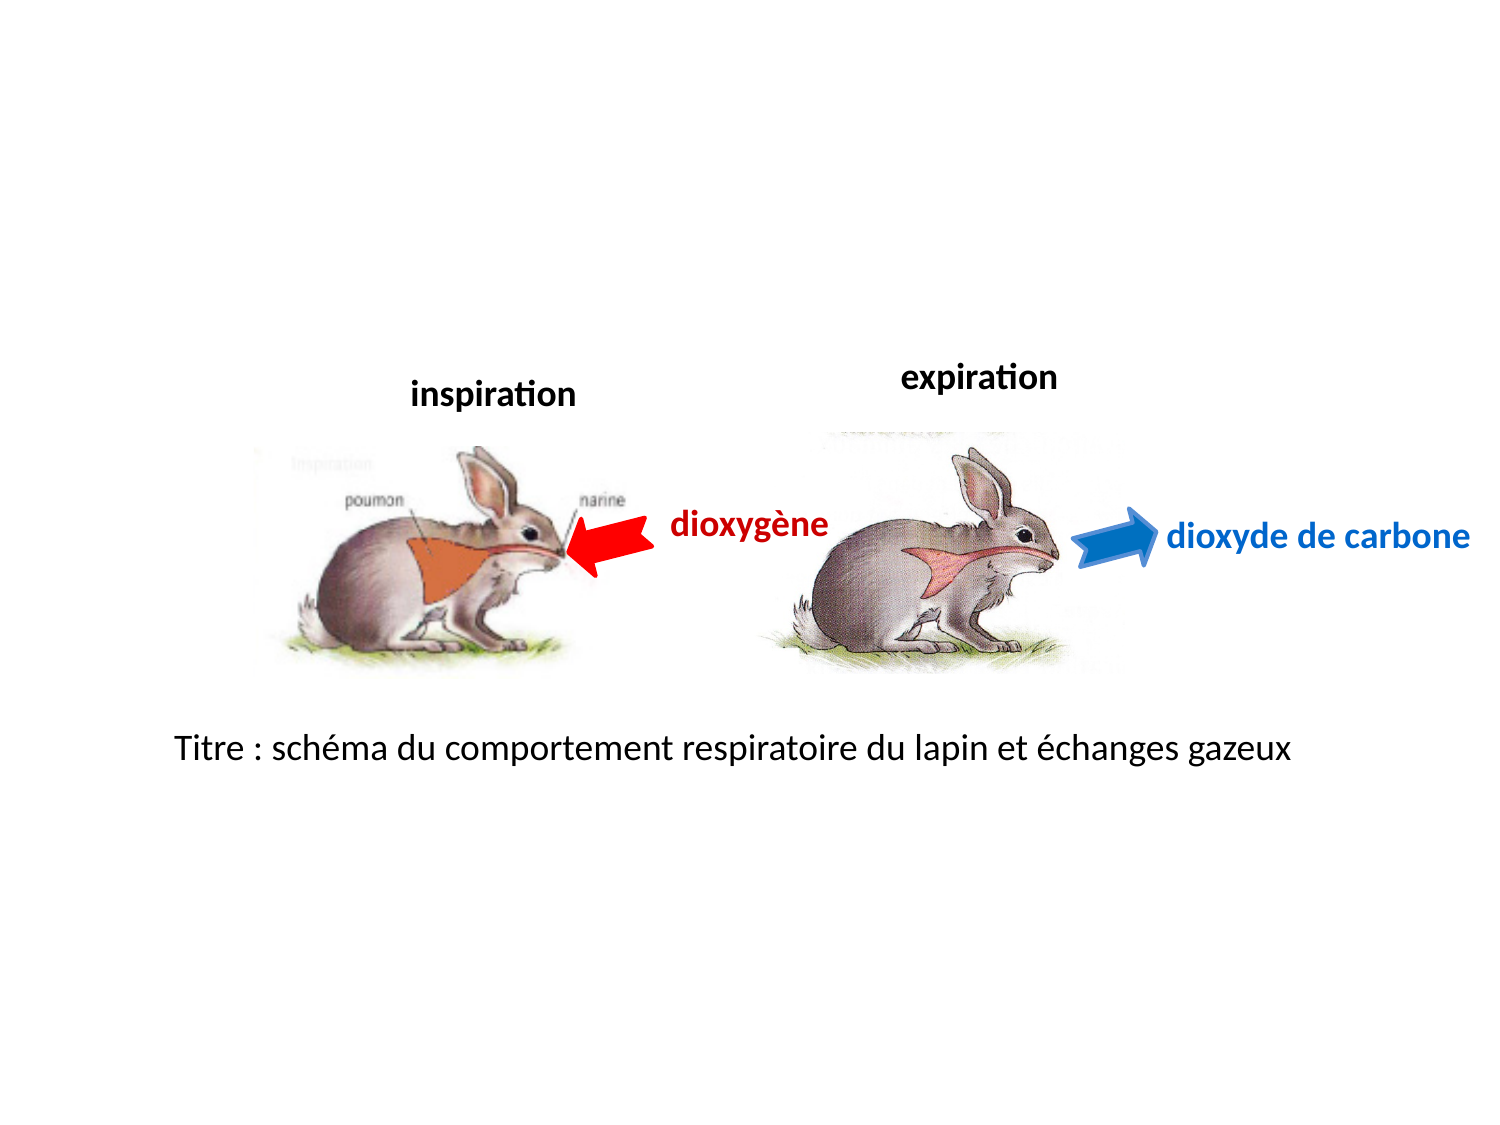

expiration
inspiration
dioxygène
dioxyde de carbone
Titre : schéma du comportement respiratoire du lapin et échanges gazeux